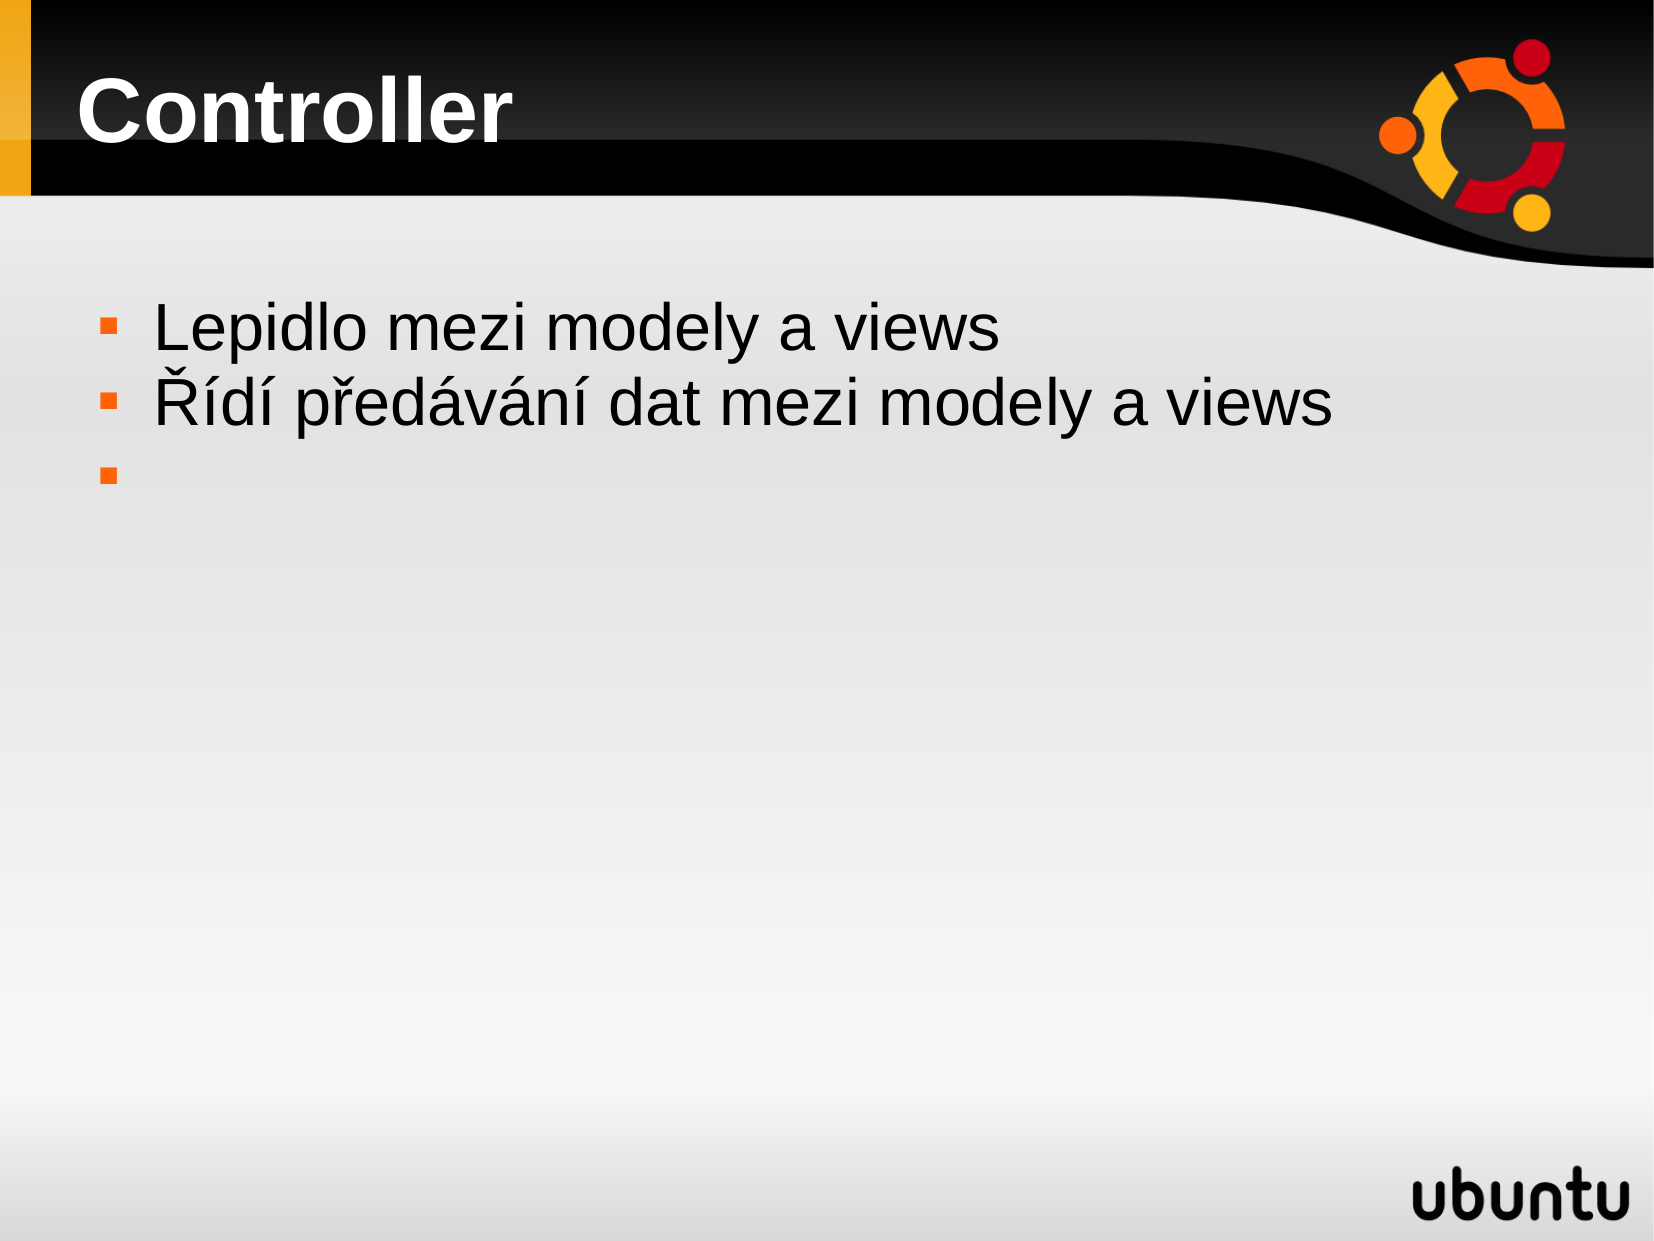

# Controller
Lepidlo mezi modely a views
Řídí předávání dat mezi modely a views